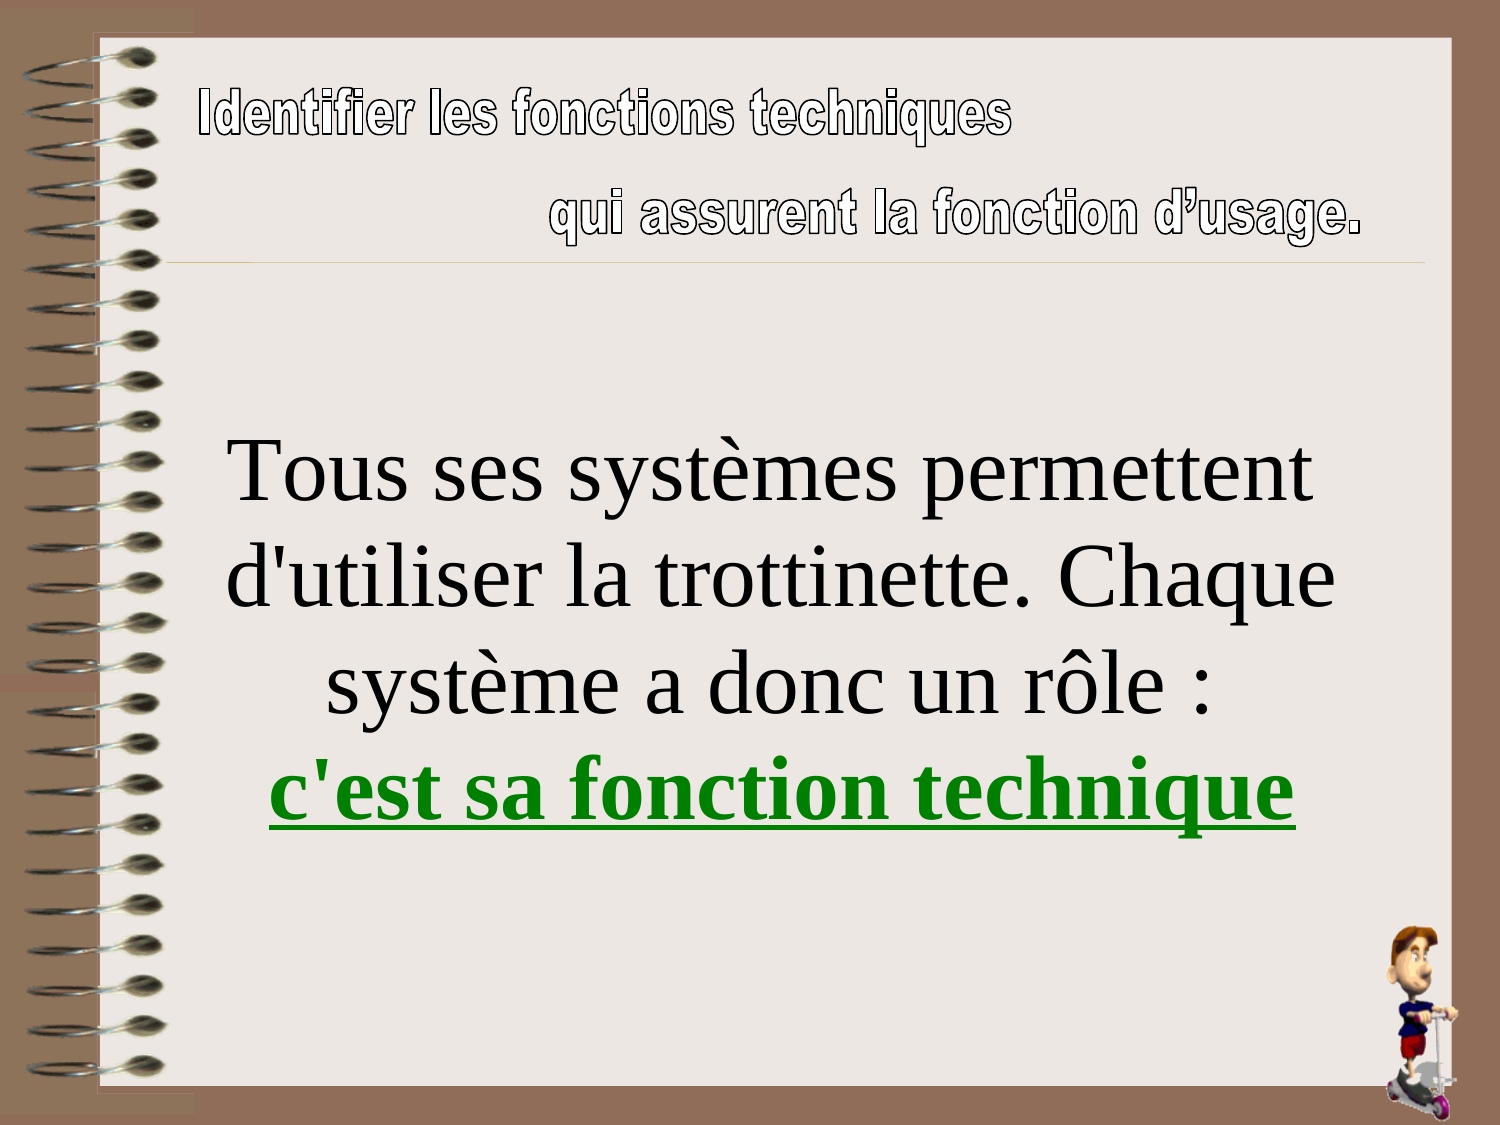

Tous ses systèmes permettent d'utiliser la trottinette. Chaque système a donc un rôle :
c'est sa fonction technique